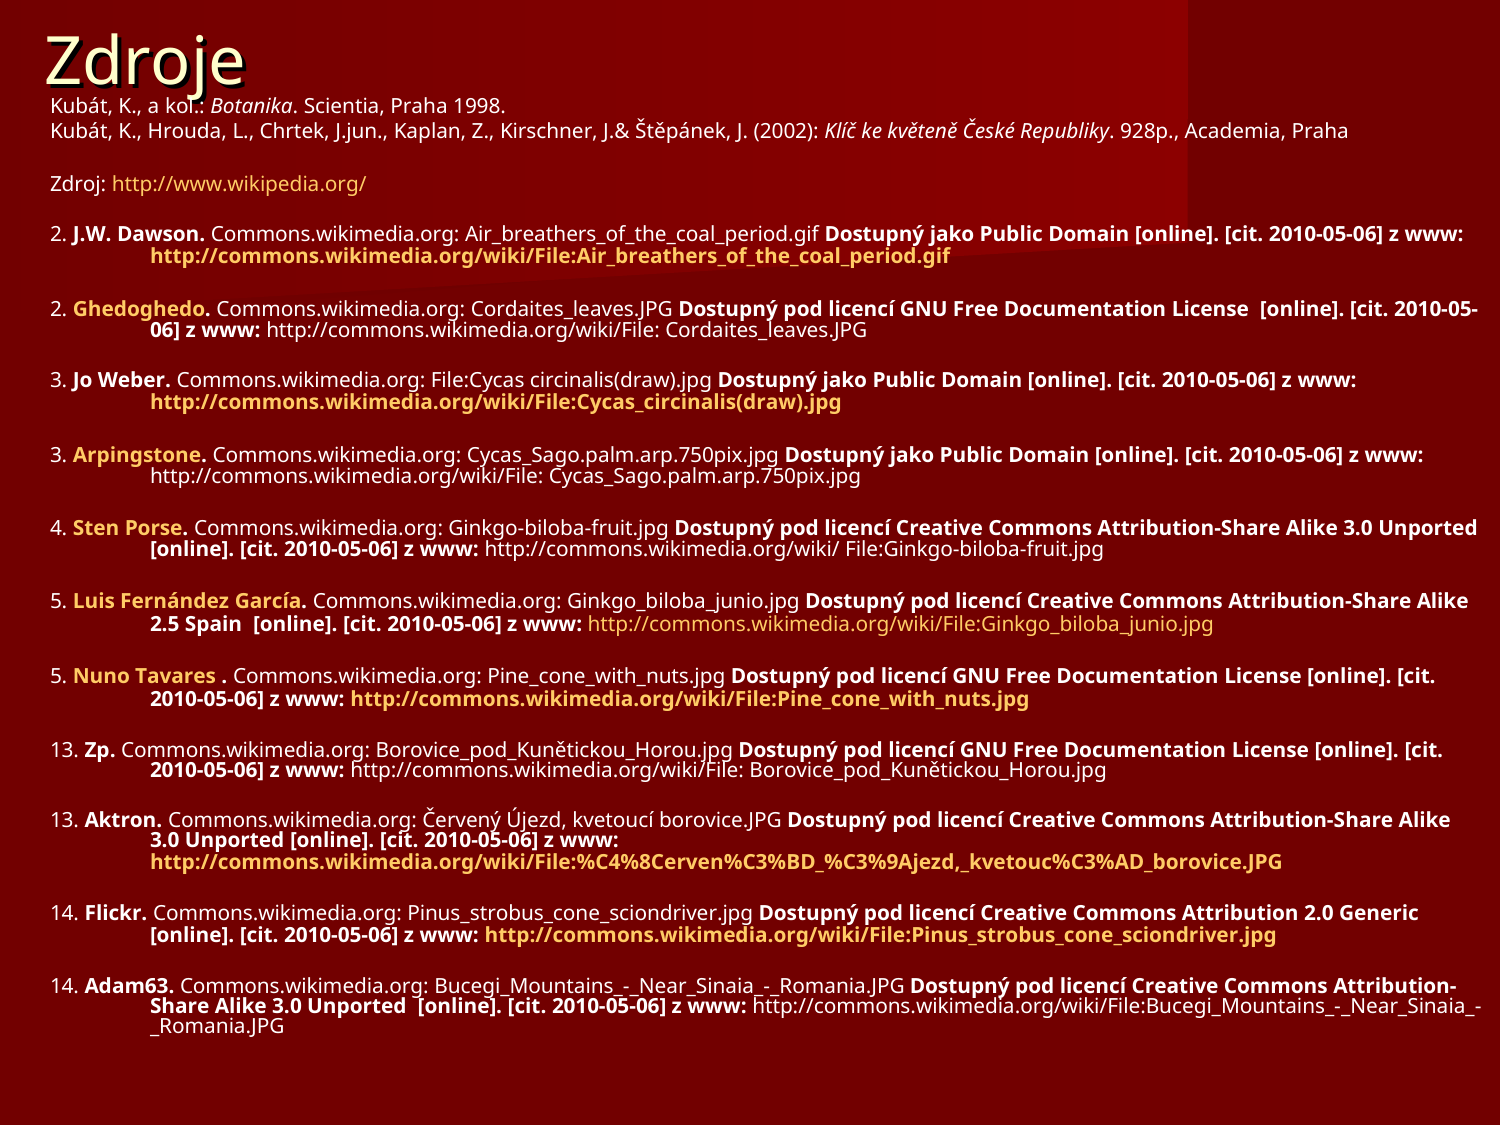

# Zdroje
Kubát, K., a kol.: Botanika. Scientia, Praha 1998.
Kubát, K., Hrouda, L., Chrtek, J.jun., Kaplan, Z., Kirschner, J.& Štěpánek, J. (2002): Klíč ke květeně České Republiky. 928p., Academia, Praha
Zdroj: http://www.wikipedia.org/
2. J.W. Dawson. Commons.wikimedia.org: Air_breathers_of_the_coal_period.gif Dostupný jako Public Domain [online]. [cit. 2010-05-06] z www: http://commons.wikimedia.org/wiki/File:Air_breathers_of_the_coal_period.gif
2. Ghedoghedo. Commons.wikimedia.org: Cordaites_leaves.JPG Dostupný pod licencí GNU Free Documentation License [online]. [cit. 2010-05-06] z www: http://commons.wikimedia.org/wiki/File: Cordaites_leaves.JPG
3. Jo Weber. Commons.wikimedia.org: File:Cycas circinalis(draw).jpg Dostupný jako Public Domain [online]. [cit. 2010-05-06] z www: http://commons.wikimedia.org/wiki/File:Cycas_circinalis(draw).jpg
3. Arpingstone. Commons.wikimedia.org: Cycas_Sago.palm.arp.750pix.jpg Dostupný jako Public Domain [online]. [cit. 2010-05-06] z www: http://commons.wikimedia.org/wiki/File: Cycas_Sago.palm.arp.750pix.jpg
4. Sten Porse. Commons.wikimedia.org: Ginkgo-biloba-fruit.jpg Dostupný pod licencí Creative Commons Attribution-Share Alike 3.0 Unported [online]. [cit. 2010-05-06] z www: http://commons.wikimedia.org/wiki/ File:Ginkgo-biloba-fruit.jpg
5. Luis Fernández García. Commons.wikimedia.org: Ginkgo_biloba_junio.jpg Dostupný pod licencí Creative Commons Attribution-Share Alike 2.5 Spain [online]. [cit. 2010-05-06] z www: http://commons.wikimedia.org/wiki/File:Ginkgo_biloba_junio.jpg
5. Nuno Tavares . Commons.wikimedia.org: Pine_cone_with_nuts.jpg Dostupný pod licencí GNU Free Documentation License [online]. [cit. 2010-05-06] z www: http://commons.wikimedia.org/wiki/File:Pine_cone_with_nuts.jpg
13. Zp. Commons.wikimedia.org: Borovice_pod_Kunětickou_Horou.jpg Dostupný pod licencí GNU Free Documentation License [online]. [cit. 2010-05-06] z www: http://commons.wikimedia.org/wiki/File: Borovice_pod_Kunětickou_Horou.jpg
13. Aktron. Commons.wikimedia.org: Červený Újezd, kvetoucí borovice.JPG Dostupný pod licencí Creative Commons Attribution-Share Alike 3.0 Unported [online]. [cit. 2010-05-06] z www: http://commons.wikimedia.org/wiki/File:%C4%8Cerven%C3%BD_%C3%9Ajezd,_kvetouc%C3%AD_borovice.JPG
14. Flickr. Commons.wikimedia.org: Pinus_strobus_cone_sciondriver.jpg Dostupný pod licencí Creative Commons Attribution 2.0 Generic [online]. [cit. 2010-05-06] z www: http://commons.wikimedia.org/wiki/File:Pinus_strobus_cone_sciondriver.jpg
14. Adam63. Commons.wikimedia.org: Bucegi_Mountains_-_Near_Sinaia_-_Romania.JPG Dostupný pod licencí Creative Commons Attribution-Share Alike 3.0 Unported [online]. [cit. 2010-05-06] z www: http://commons.wikimedia.org/wiki/File:Bucegi_Mountains_-_Near_Sinaia_-_Romania.JPG